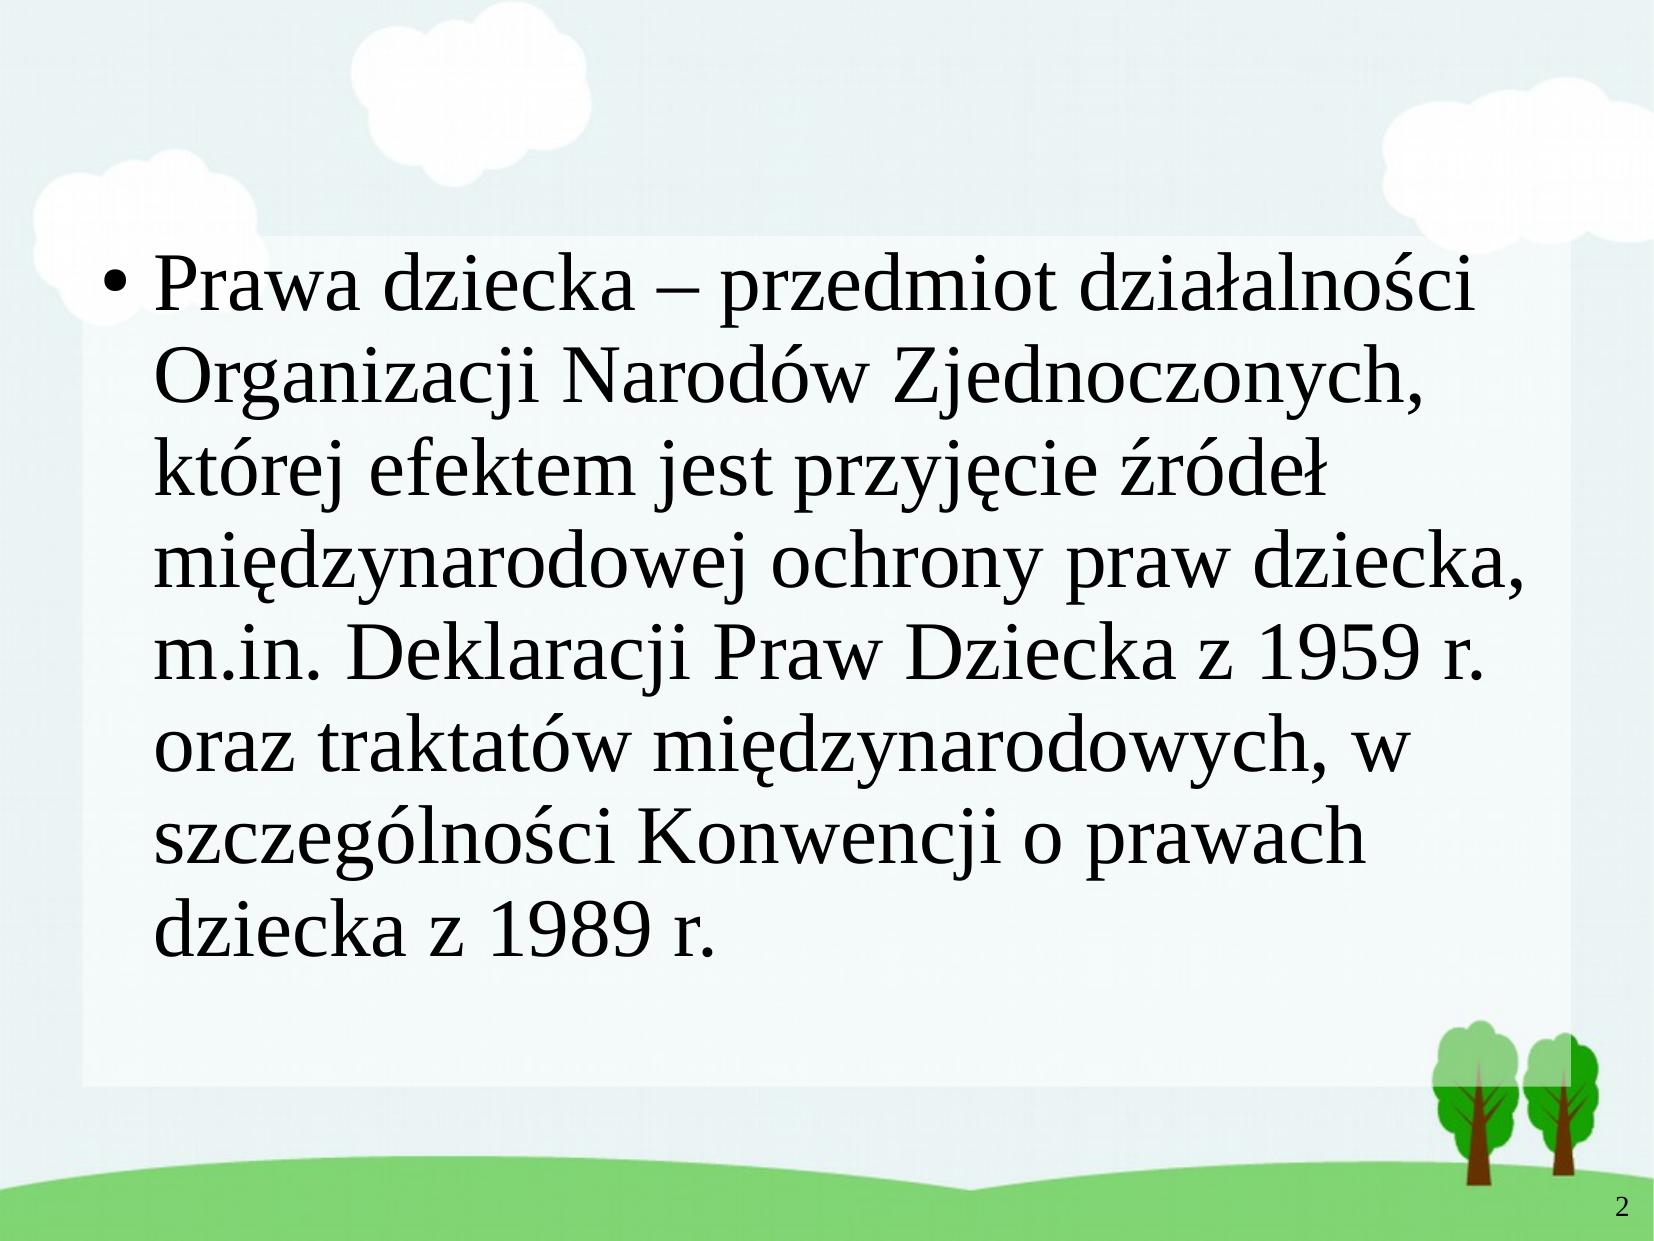

# Prawa dziecka – przedmiot działalności Organizacji Narodów Zjednoczonych, której efektem jest przyjęcie źródeł międzynarodowej ochrony praw dziecka, m.in. Deklaracji Praw Dziecka z 1959 r. oraz traktatów międzynarodowych, w szczególności Konwencji o prawach dziecka z 1989 r.
2